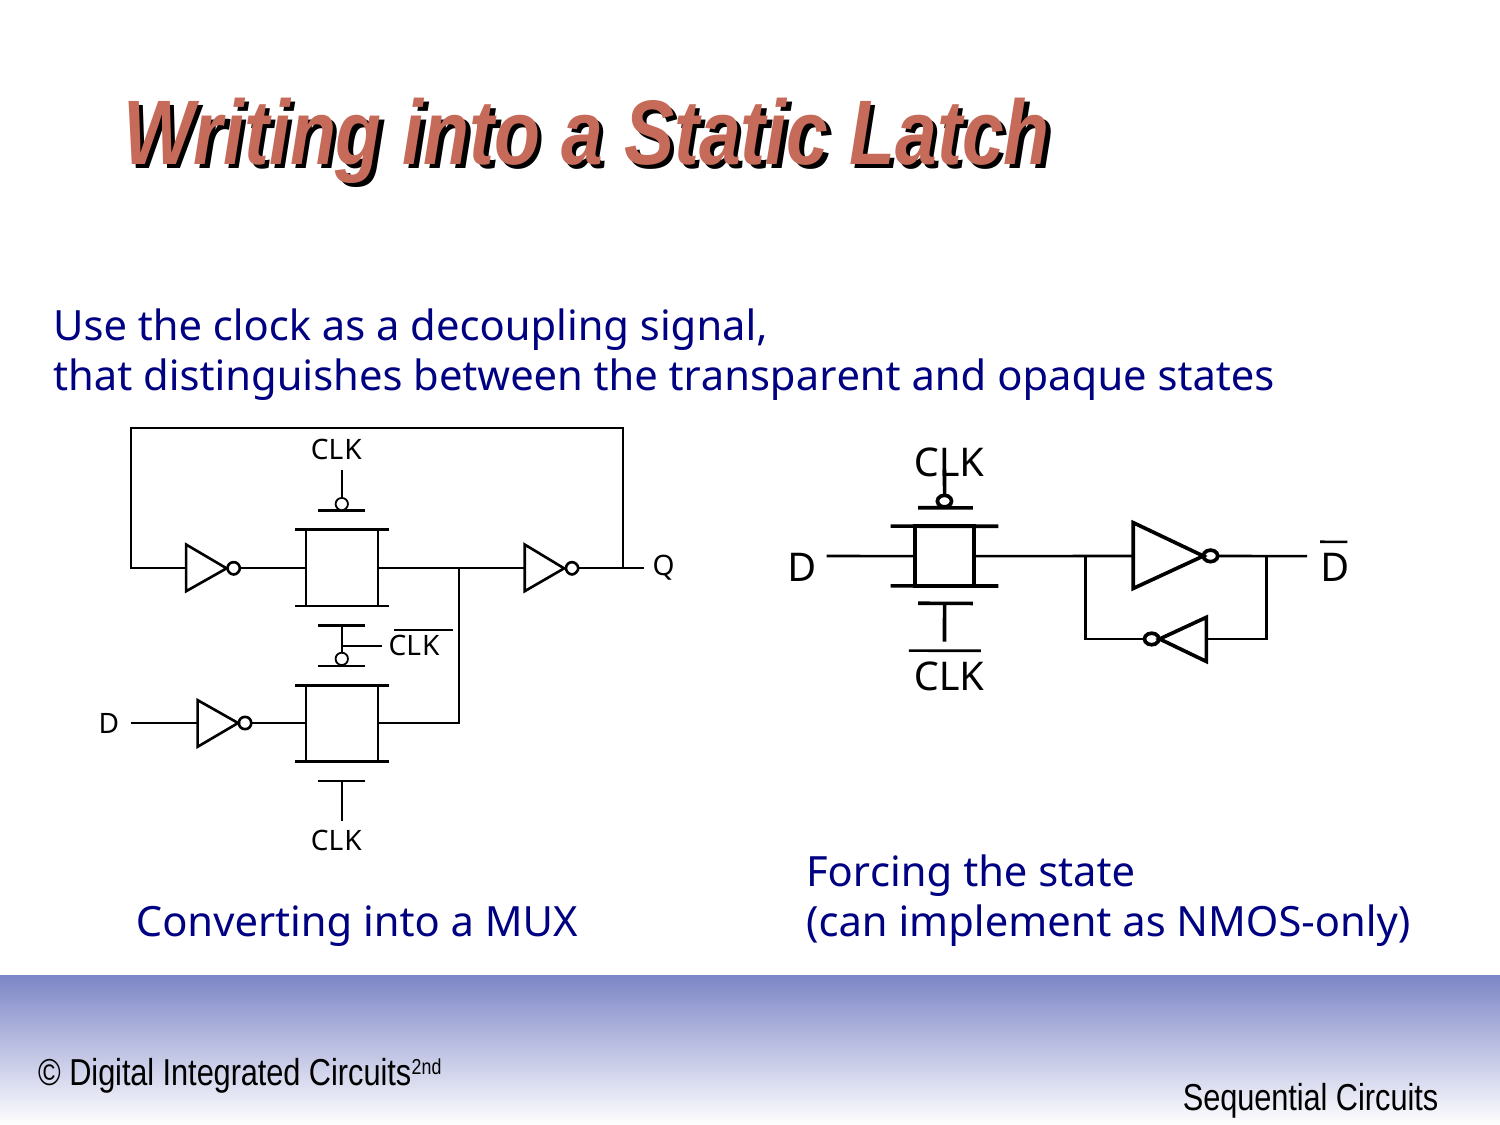

# Writing into a Static Latch
Use the clock as a decoupling signal,
that distinguishes between the transparent and opaque states
CLK
D
D
CLK
Forcing the state
(can implement as NMOS-only)
Converting into a MUX